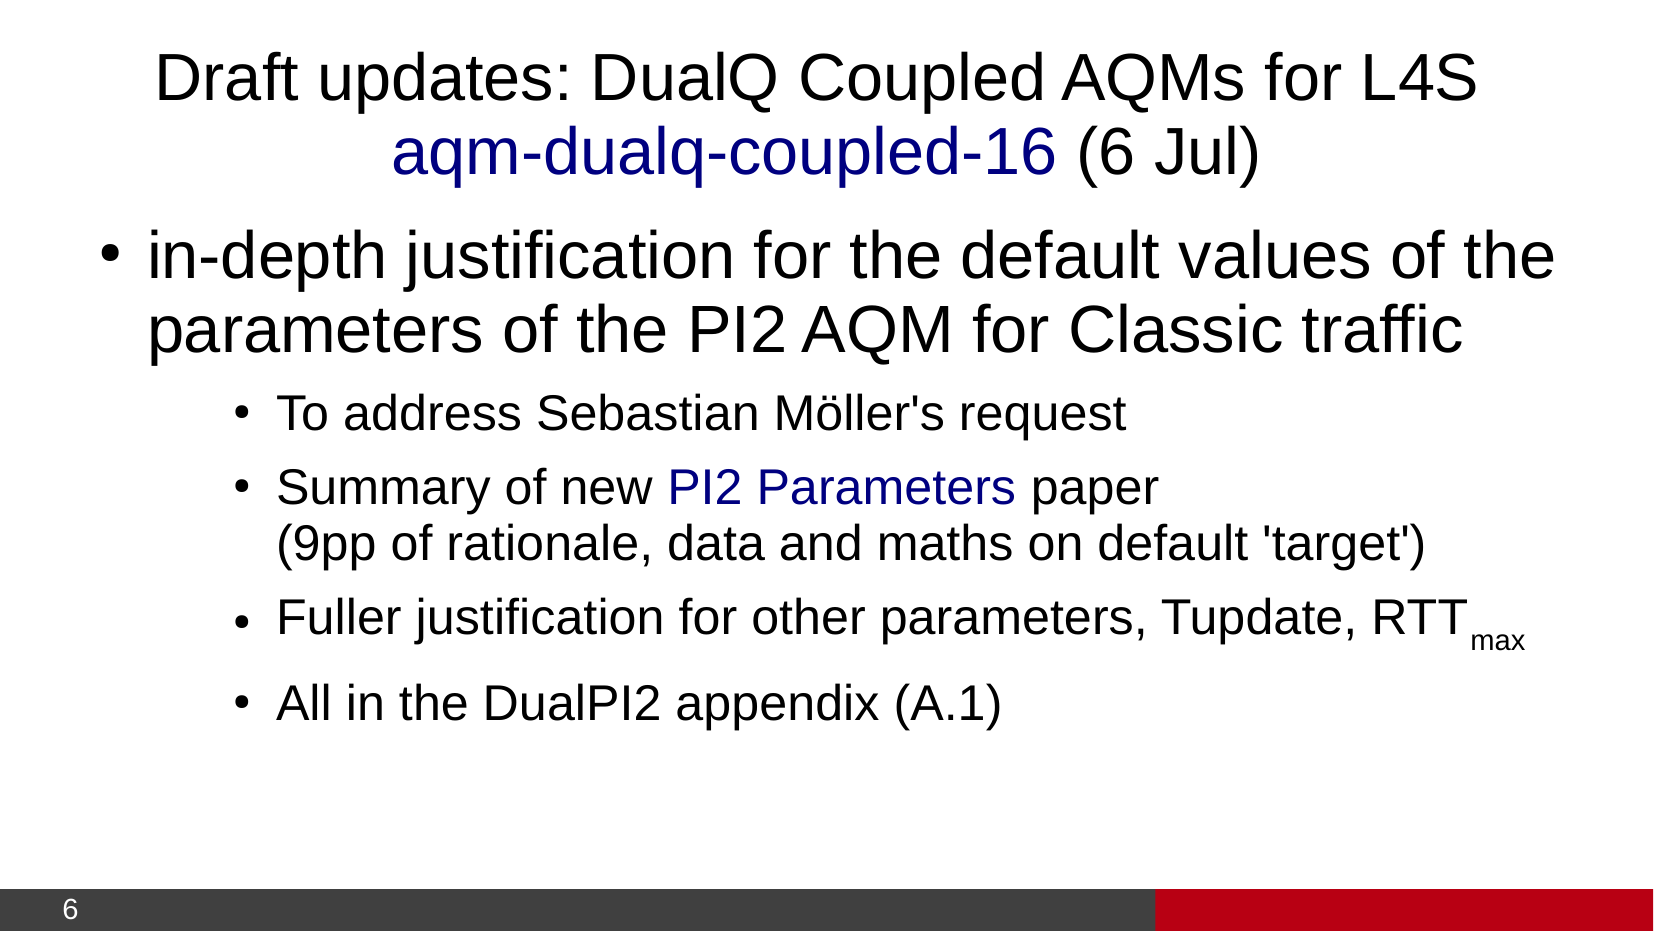

# Draft updates: DualQ Coupled AQMs for L4S aqm-dualq-coupled-16 (6 Jul)
in-depth justification for the default values of the parameters of the PI2 AQM for Classic traffic
To address Sebastian Möller's request
Summary of new PI2 Parameters paper
(9pp of rationale, data and maths on default 'target')
Fuller justification for other parameters, Tupdate, RTTmax
All in the DualPI2 appendix (A.1)
6